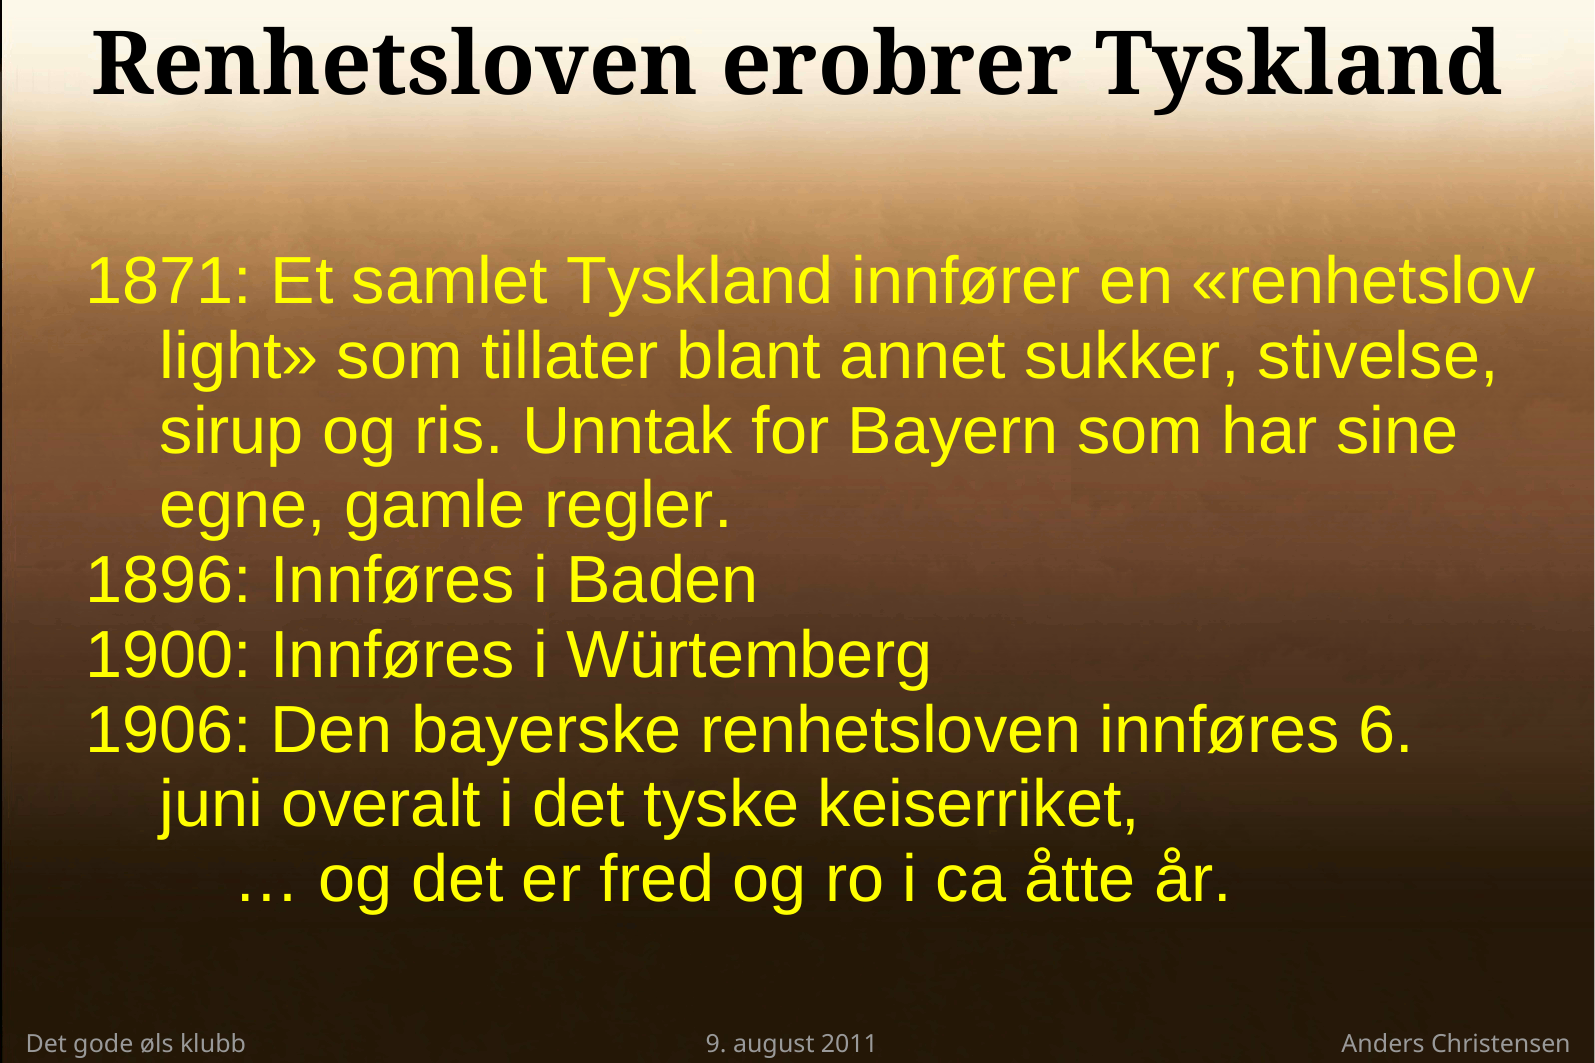

# Renhetsloven erobrer Tyskland
1871: Et samlet Tyskland innfører en «renhetslov
	light» som tillater blant annet sukker, stivelse,
	sirup og ris. Unntak for Bayern som har sine
	egne, gamle regler.
1896: Innføres i Baden
1900: Innføres i Würtemberg
1906: Den bayerske renhetsloven innføres 6.
	juni overalt i det tyske keiserriket,
		… og det er fred og ro i ca åtte år.